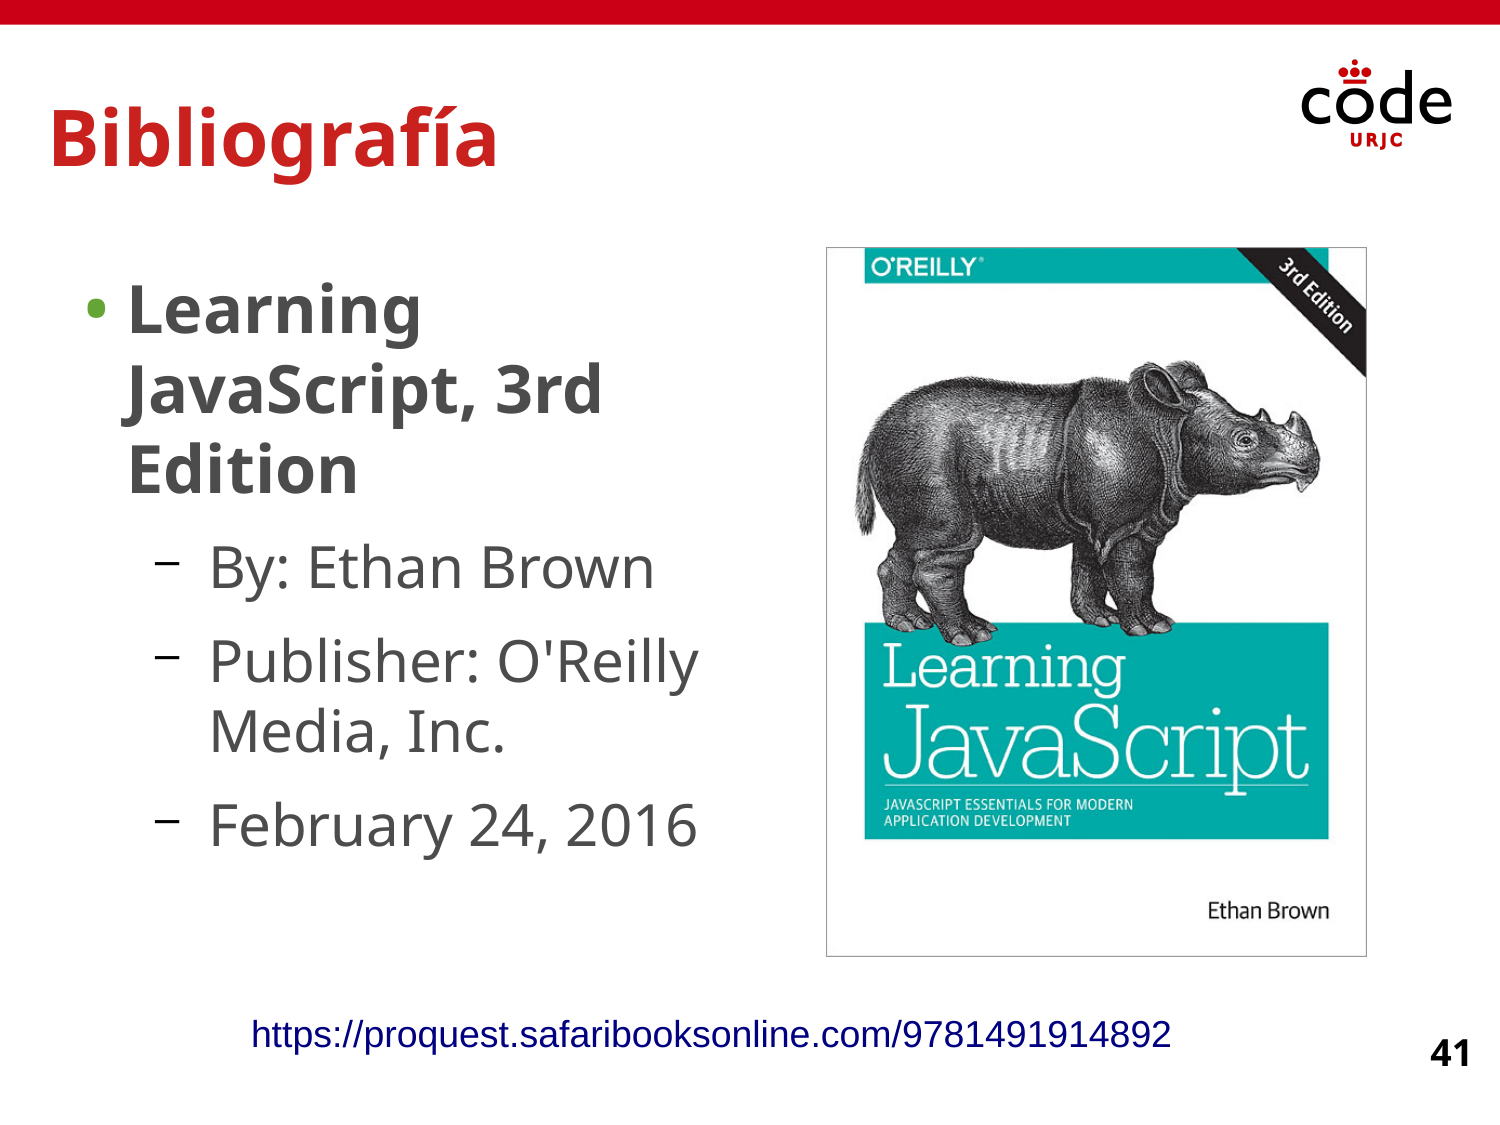

Bibliografía
# Learning JavaScript, 3rd Edition
By: Ethan Brown
Publisher: O'Reilly Media, Inc.
February 24, 2016
https://proquest.safaribooksonline.com/9781491914892
41